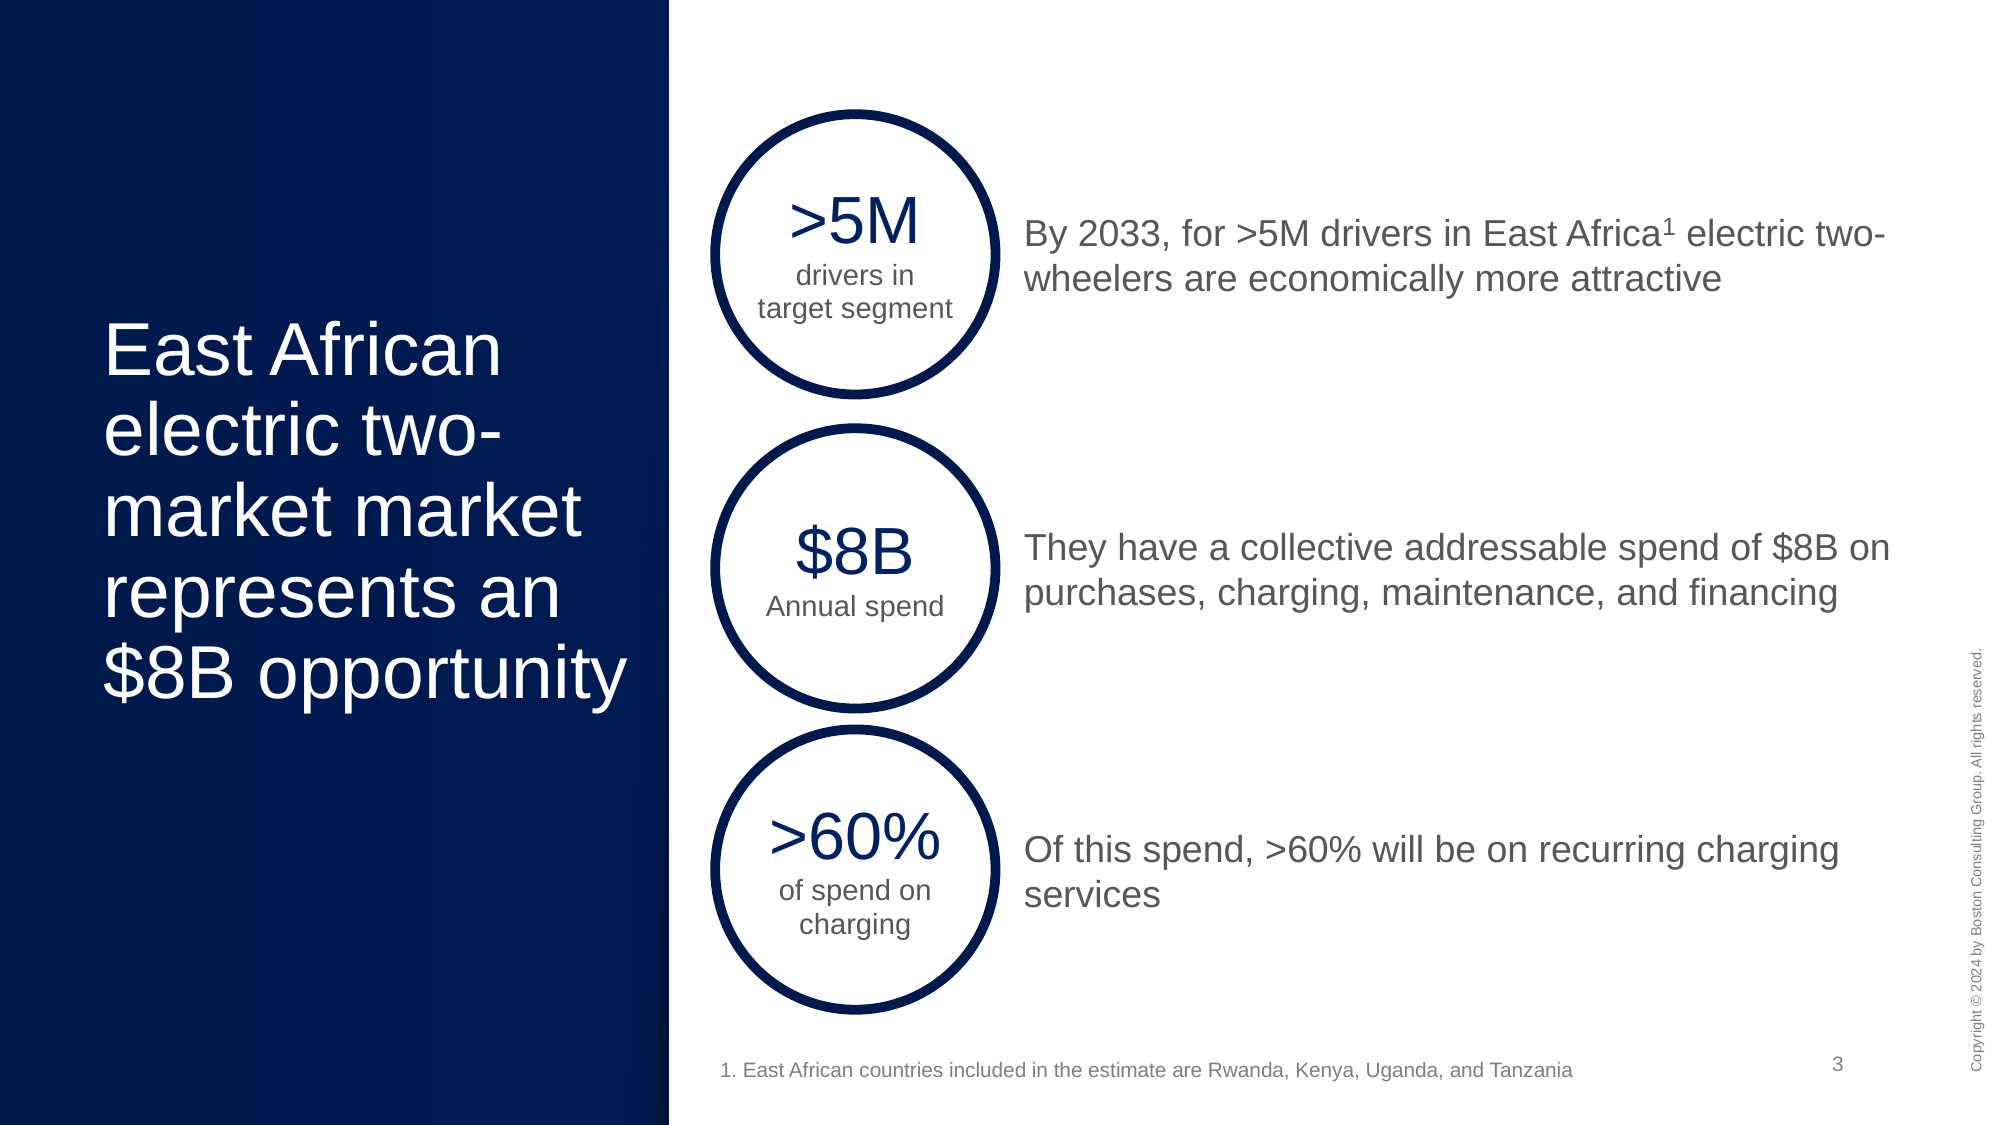

>5M
drivers in target segment
To put a picture of African highway full of motorbikes
By 2033, for >5M drivers in East Africa1 electric two-wheelers are economically more attractive
# East African electric two-market market represents an $8B opportunity
$8B
Annual spend
They have a collective addressable spend of $8B on purchases, charging, maintenance, and financing
>60%
of spend on charging
Of this spend, >60% will be on recurring charging services
1. East African countries included in the estimate are Rwanda, Kenya, Uganda, and Tanzania